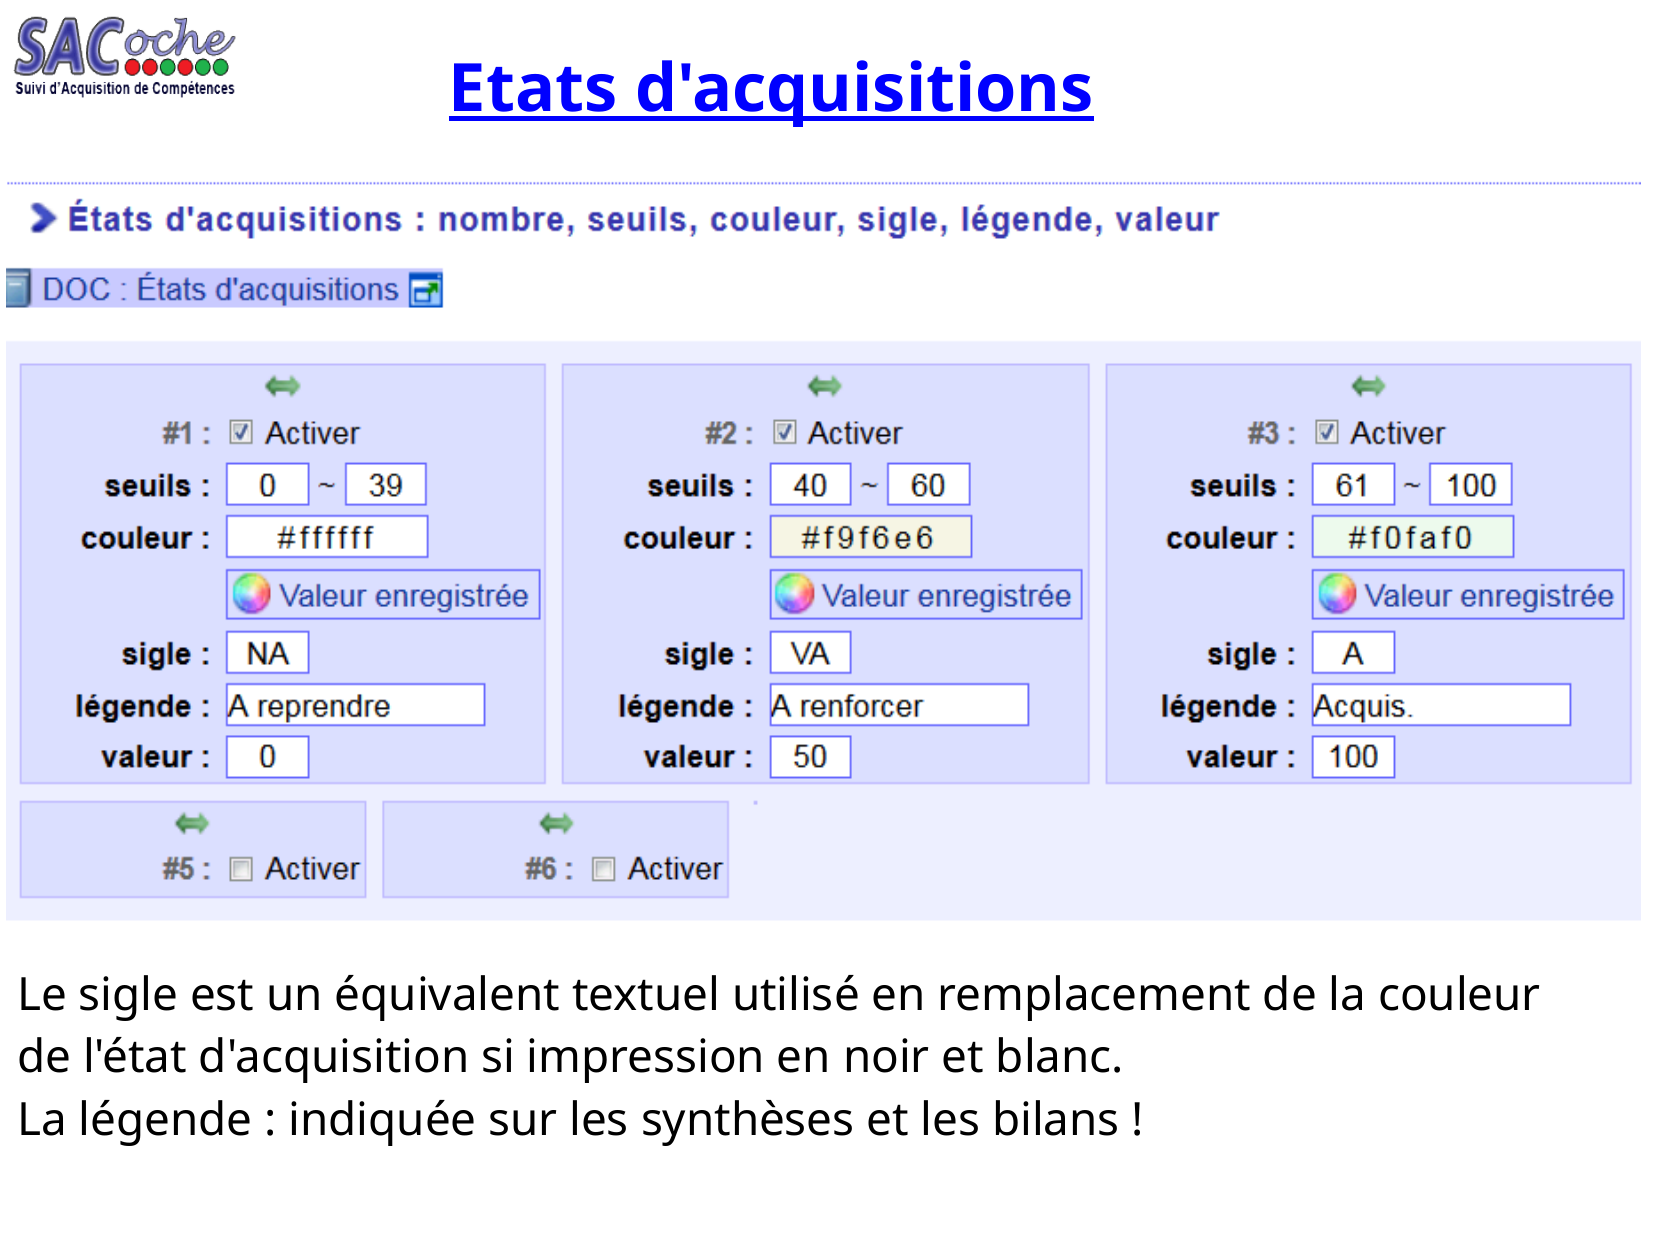

# Etats d'acquisitions
Le sigle est un équivalent textuel utilisé en remplacement de la couleur
de l'état d'acquisition si impression en noir et blanc.
La légende : indiquée sur les synthèses et les bilans !